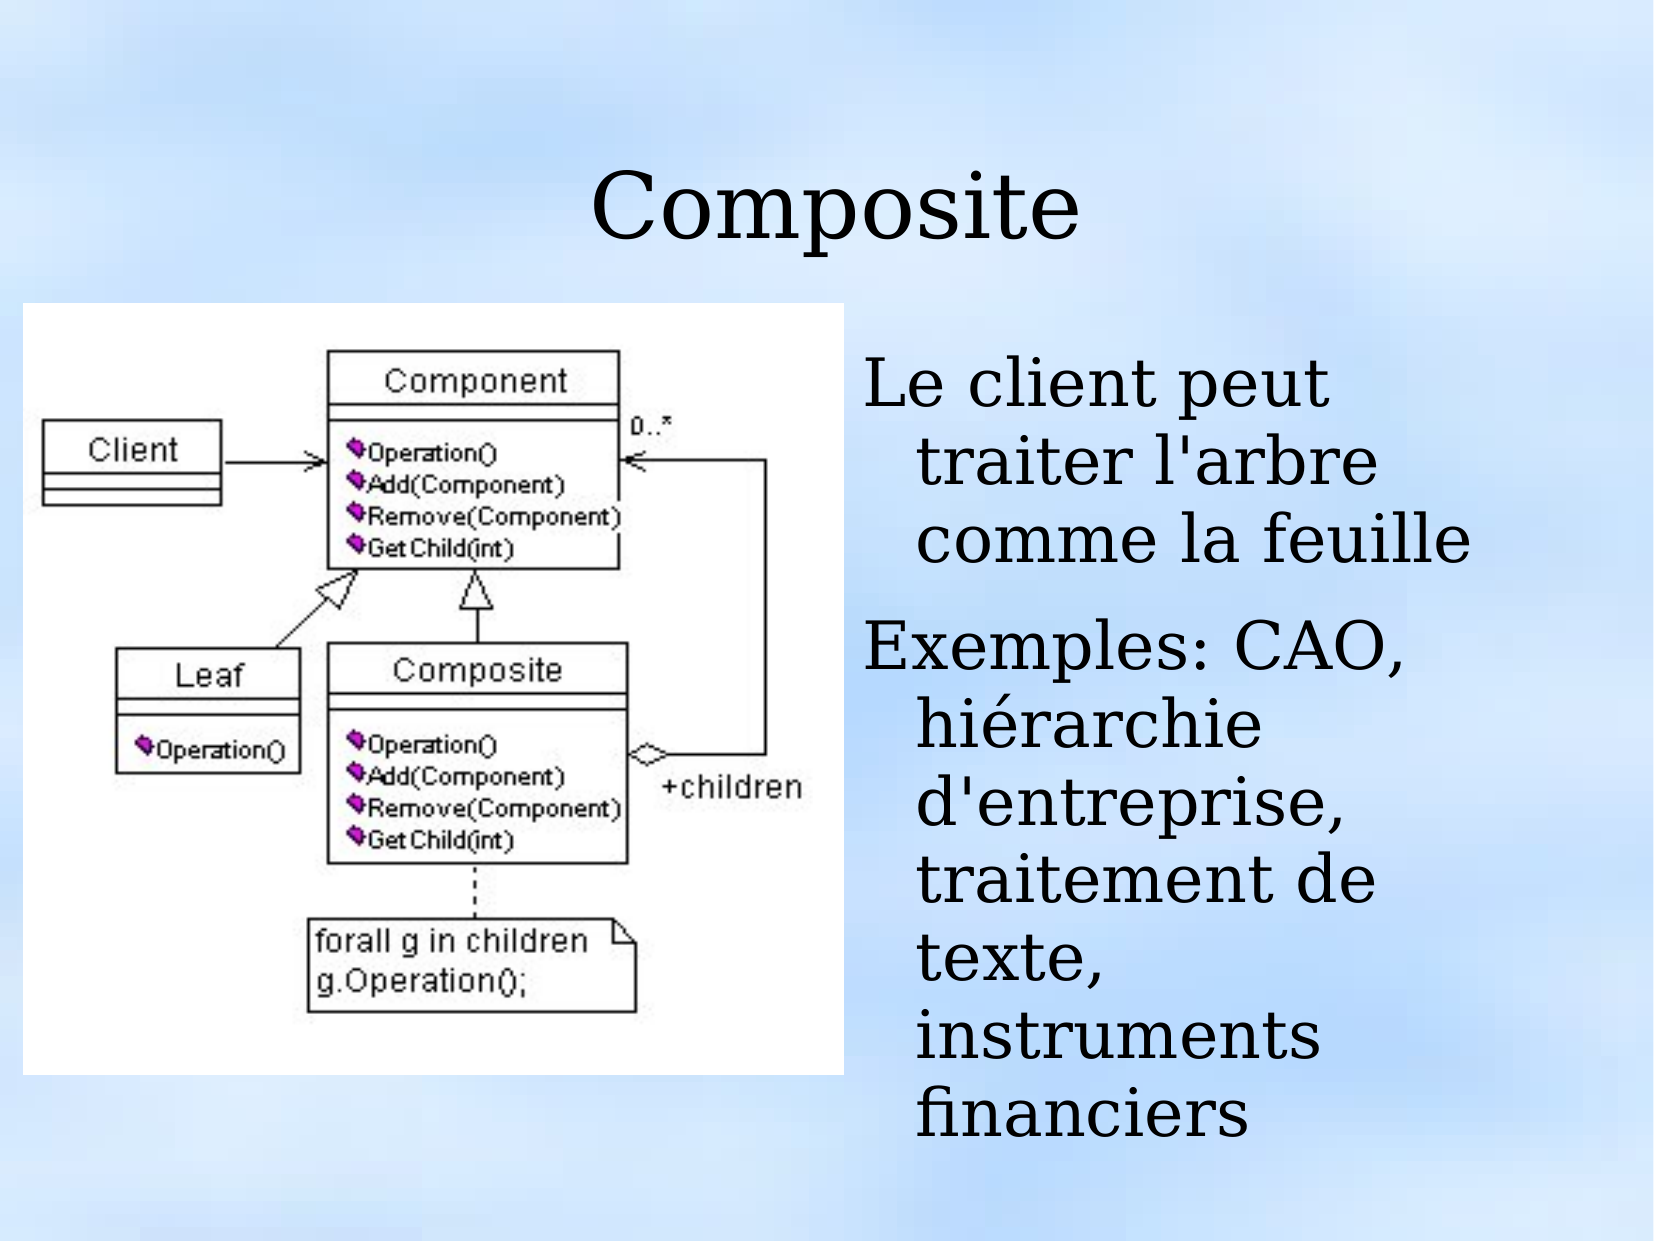

# Composite
Le client peut traiter l'arbre comme la feuille
Exemples: CAO, hiérarchie d'entreprise, traitement de texte, instruments financiers